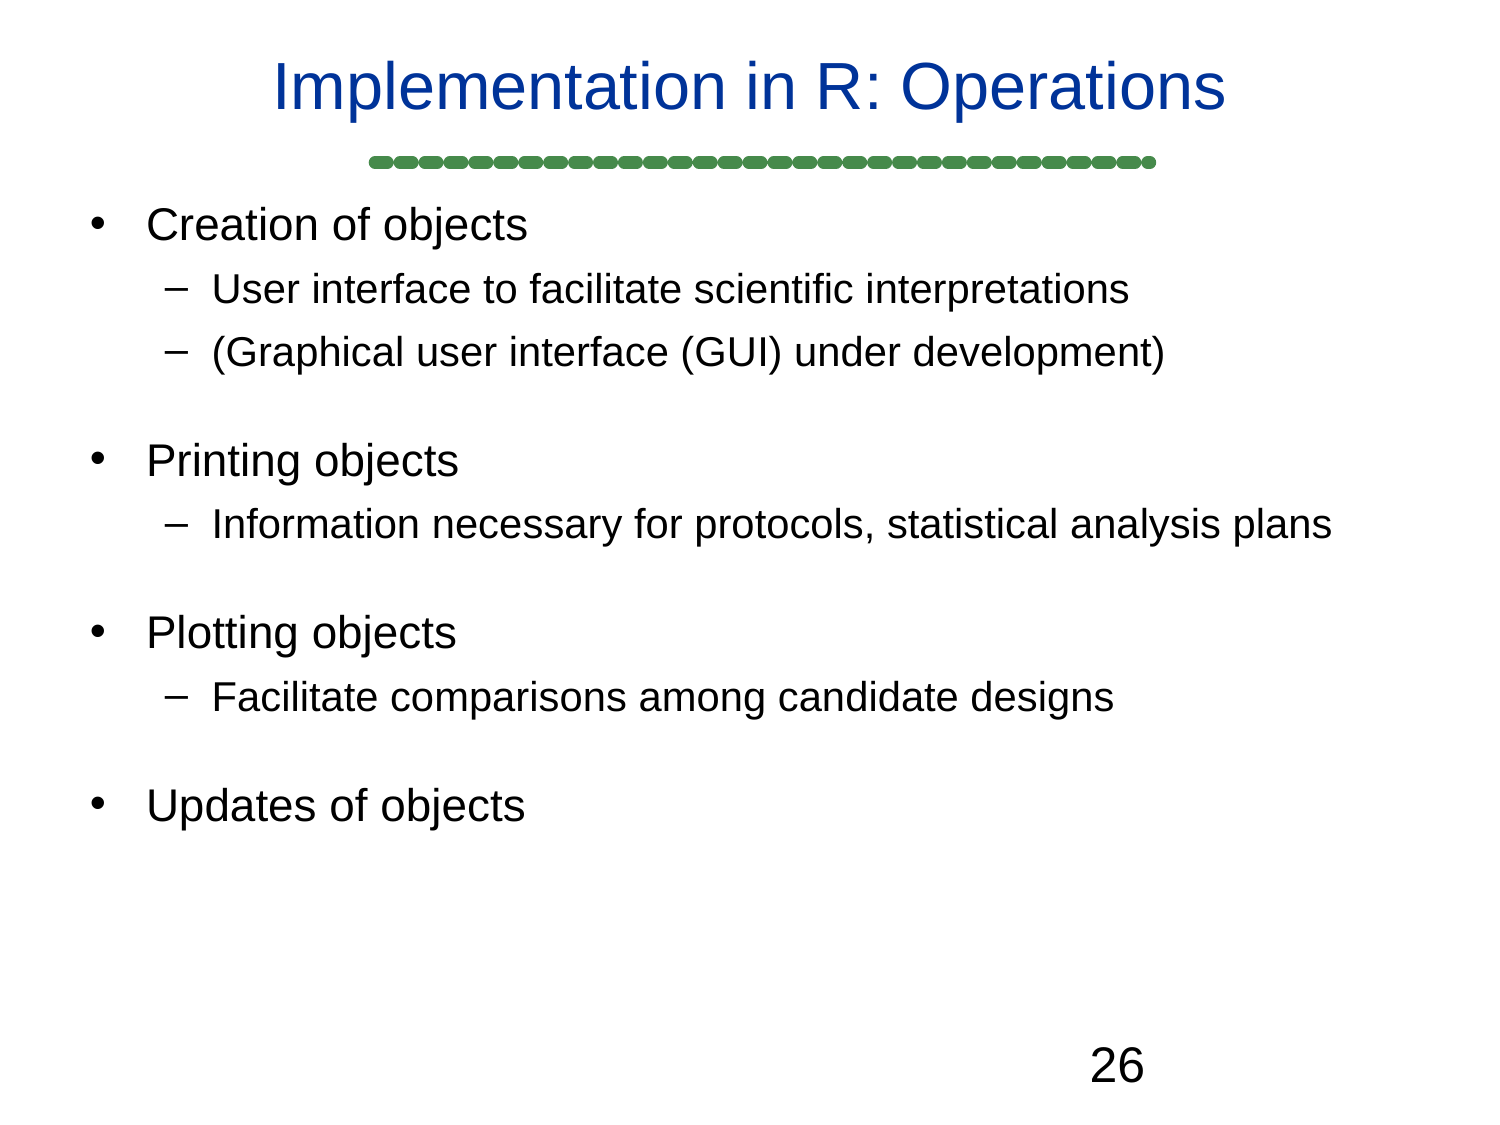

# Implementation in R: Operations
Creation of objects
User interface to facilitate scientific interpretations
(Graphical user interface (GUI) under development)
Printing objects
Information necessary for protocols, statistical analysis plans
Plotting objects
Facilitate comparisons among candidate designs
Updates of objects
26